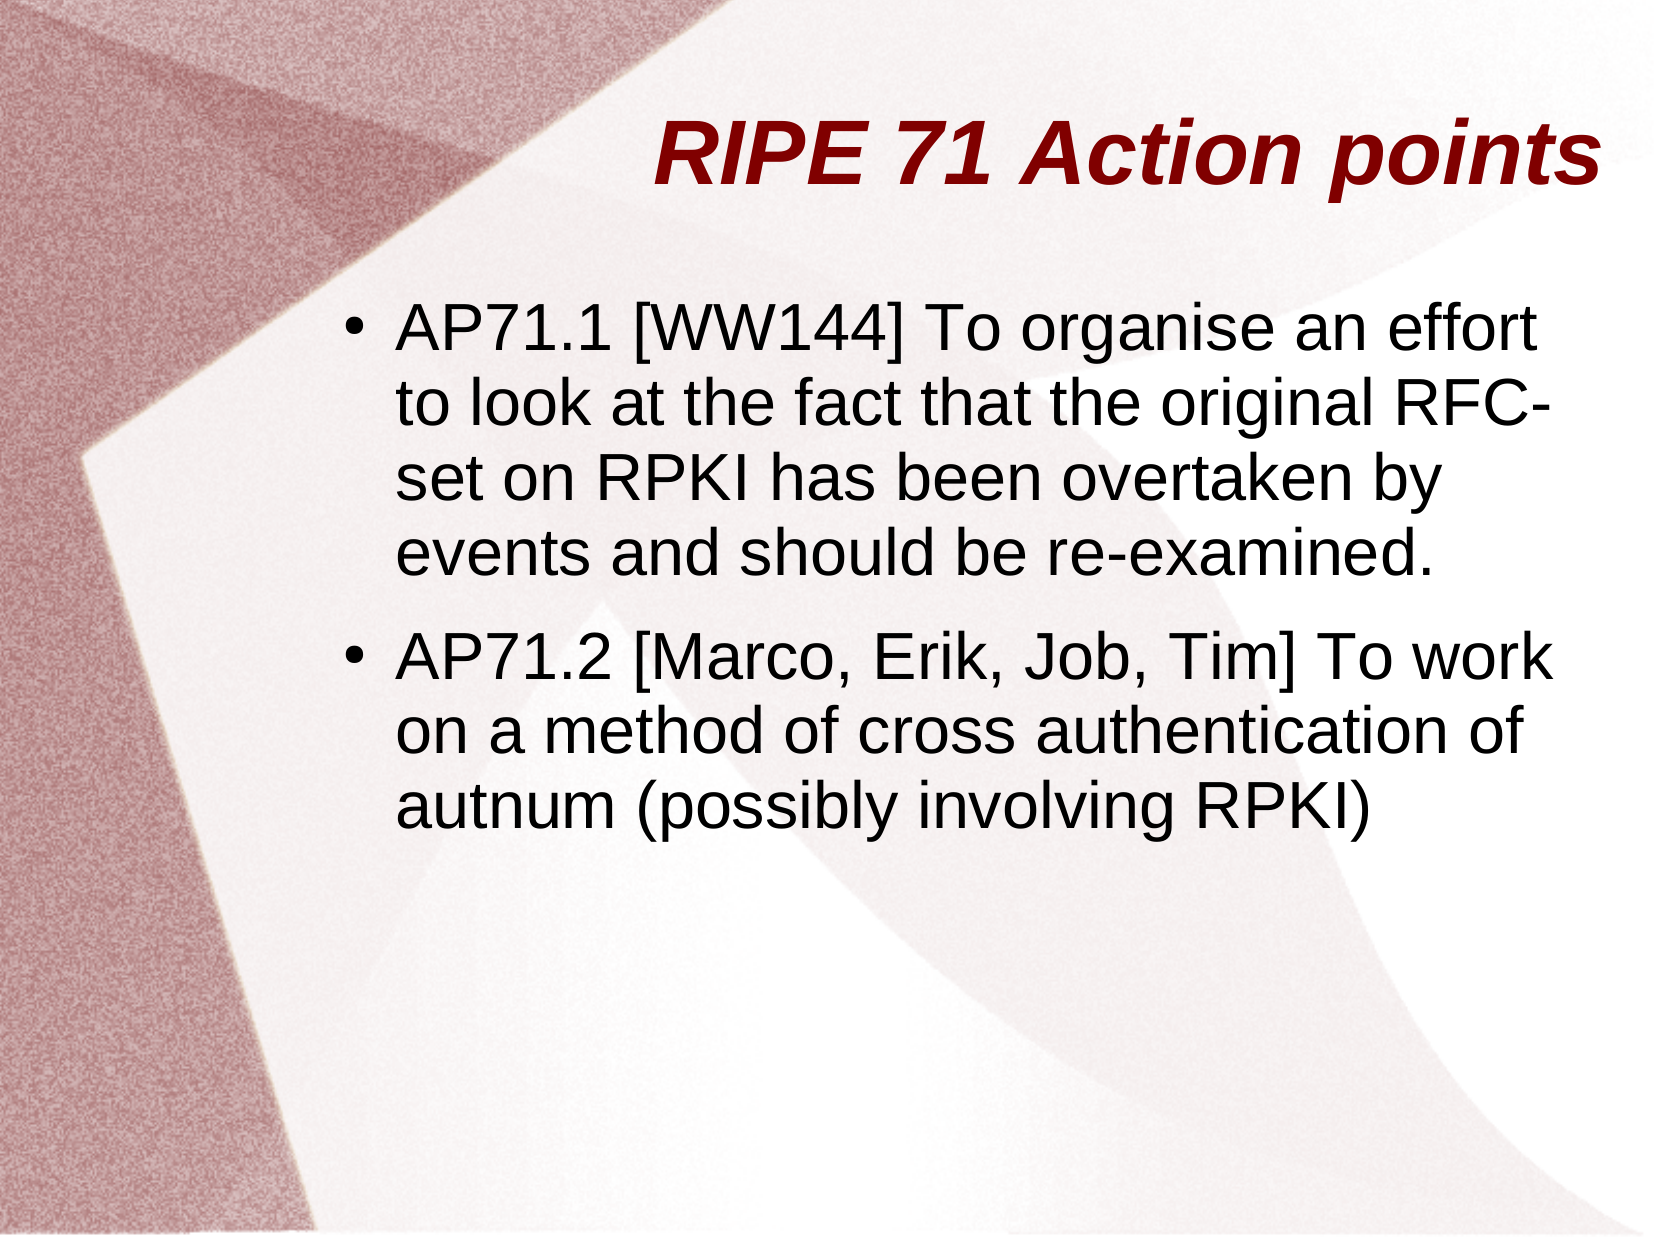

# RIPE 71 Action points
AP71.1 [WW144] To organise an effort to look at the fact that the original RFC-set on RPKI has been overtaken by events and should be re-examined.
AP71.2 [Marco, Erik, Job, Tim] To work on a method of cross authentication of autnum (possibly involving RPKI)